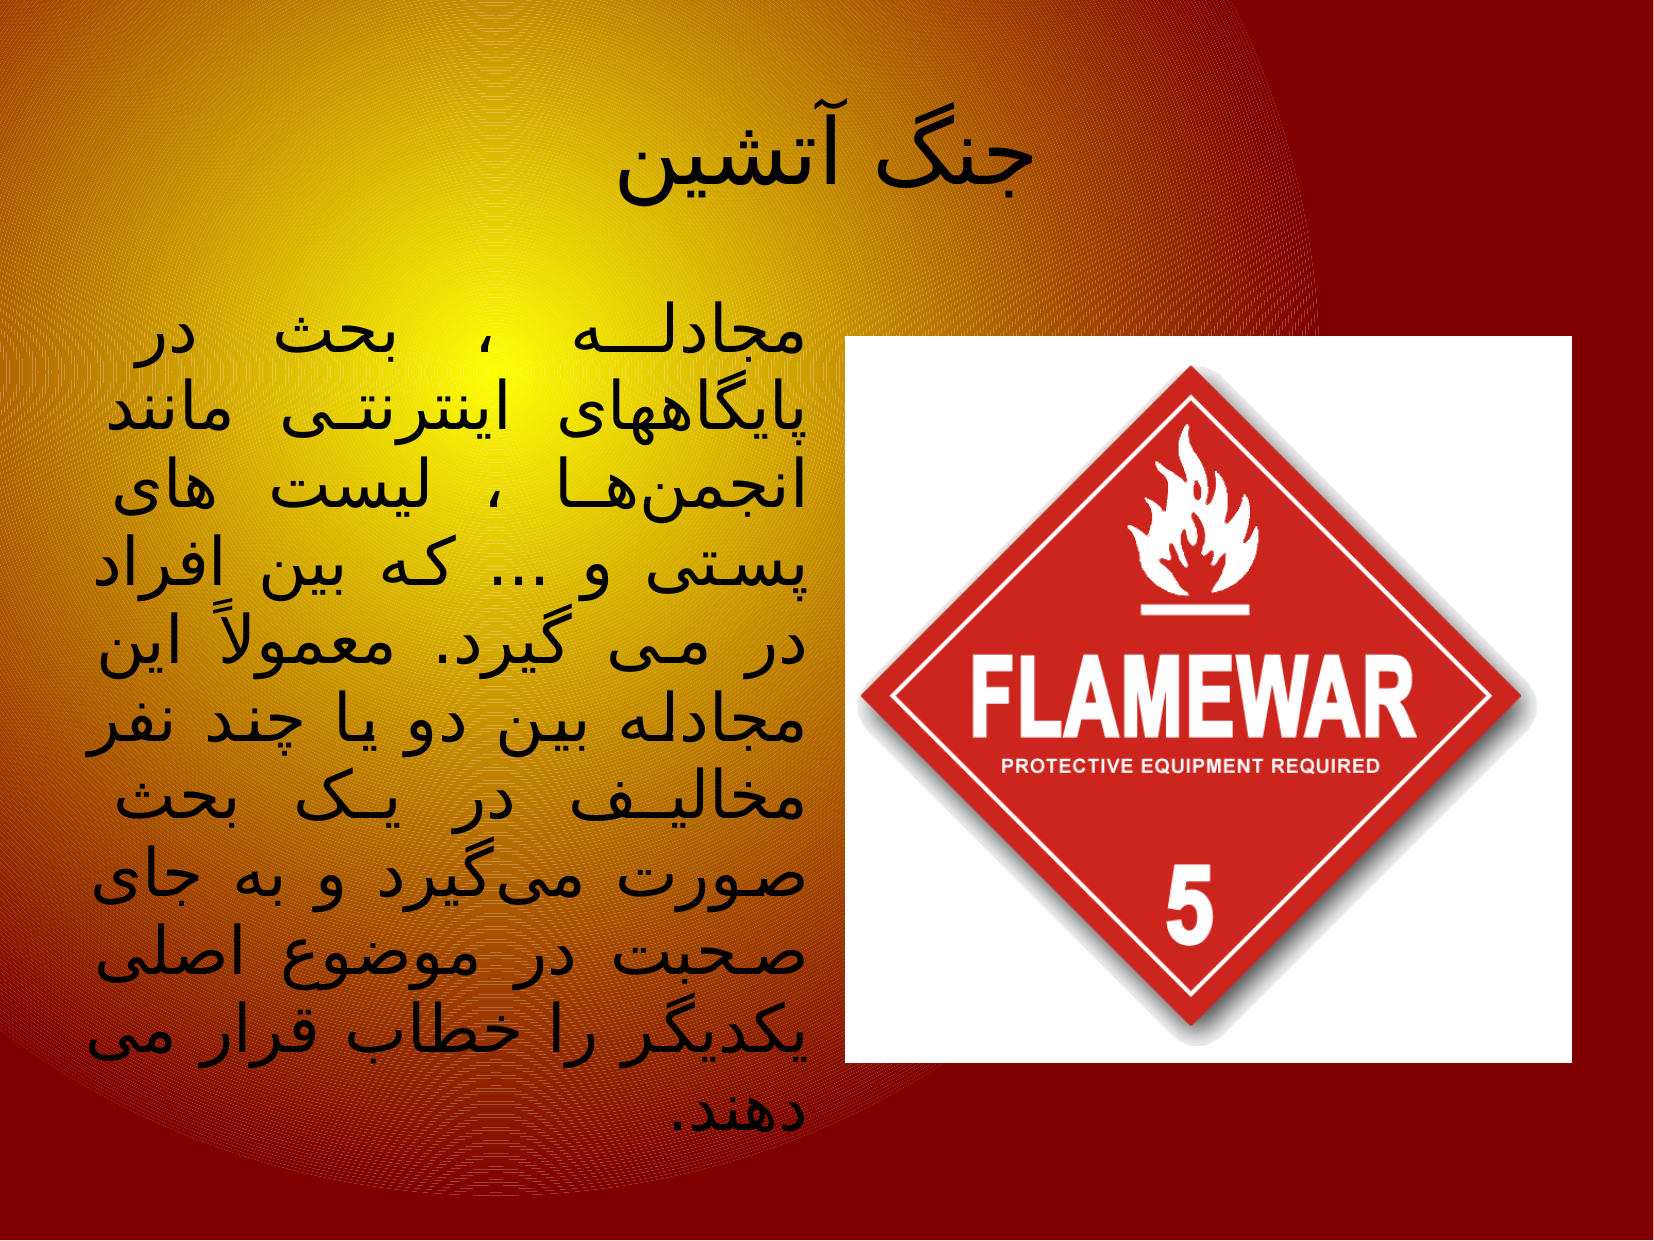

# جنگ آتشین
مجادله ، بحث در پایگاههای اینترنتی مانند انجمن‌ها ، لیست های پستی و ... که بین افراد در می گیرد. معمولاً این مجادله بین دو یا چند نفر مخالیف در یک بحث صورت می‌گیرد و به جای صحبت در موضوع اصلی یکدیگر را خطاب قرار می دهند.